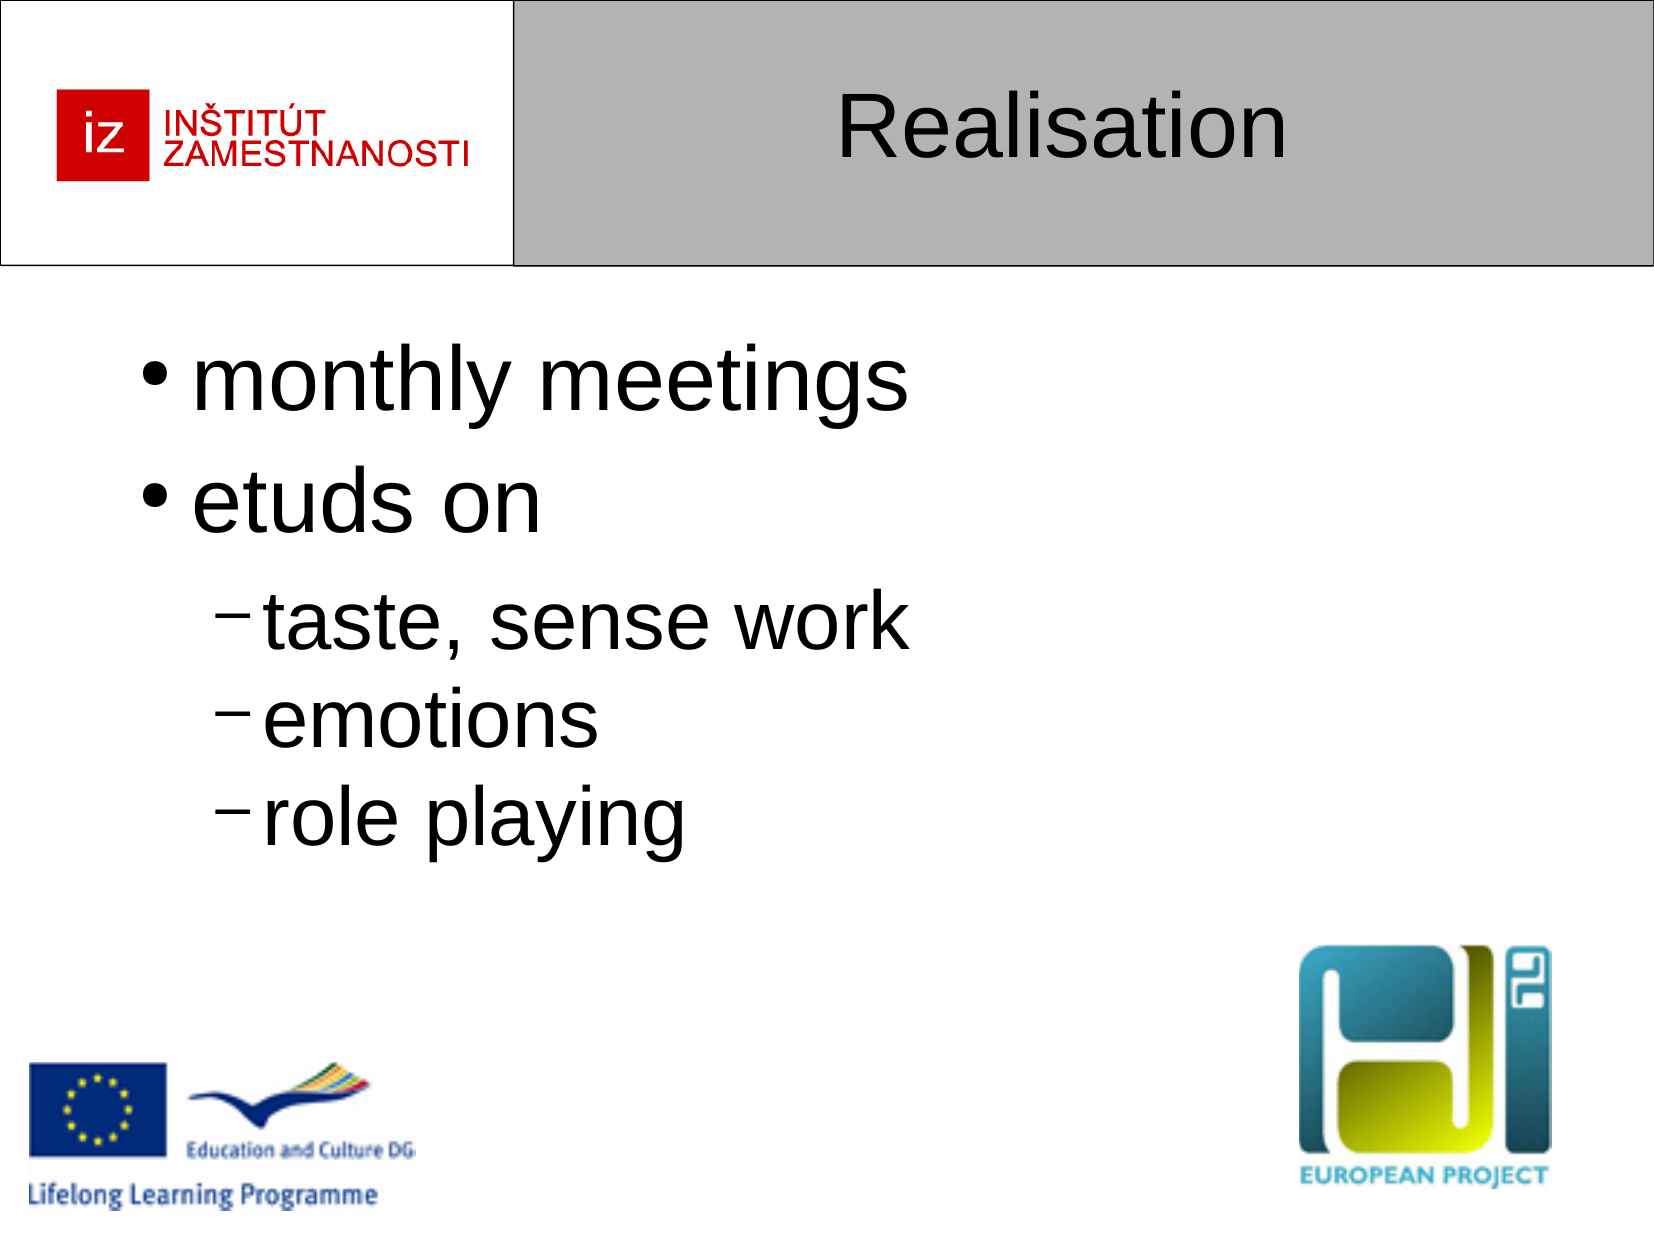

# Realisation
monthly meetings
etuds on
taste, sense work
emotions
role playing